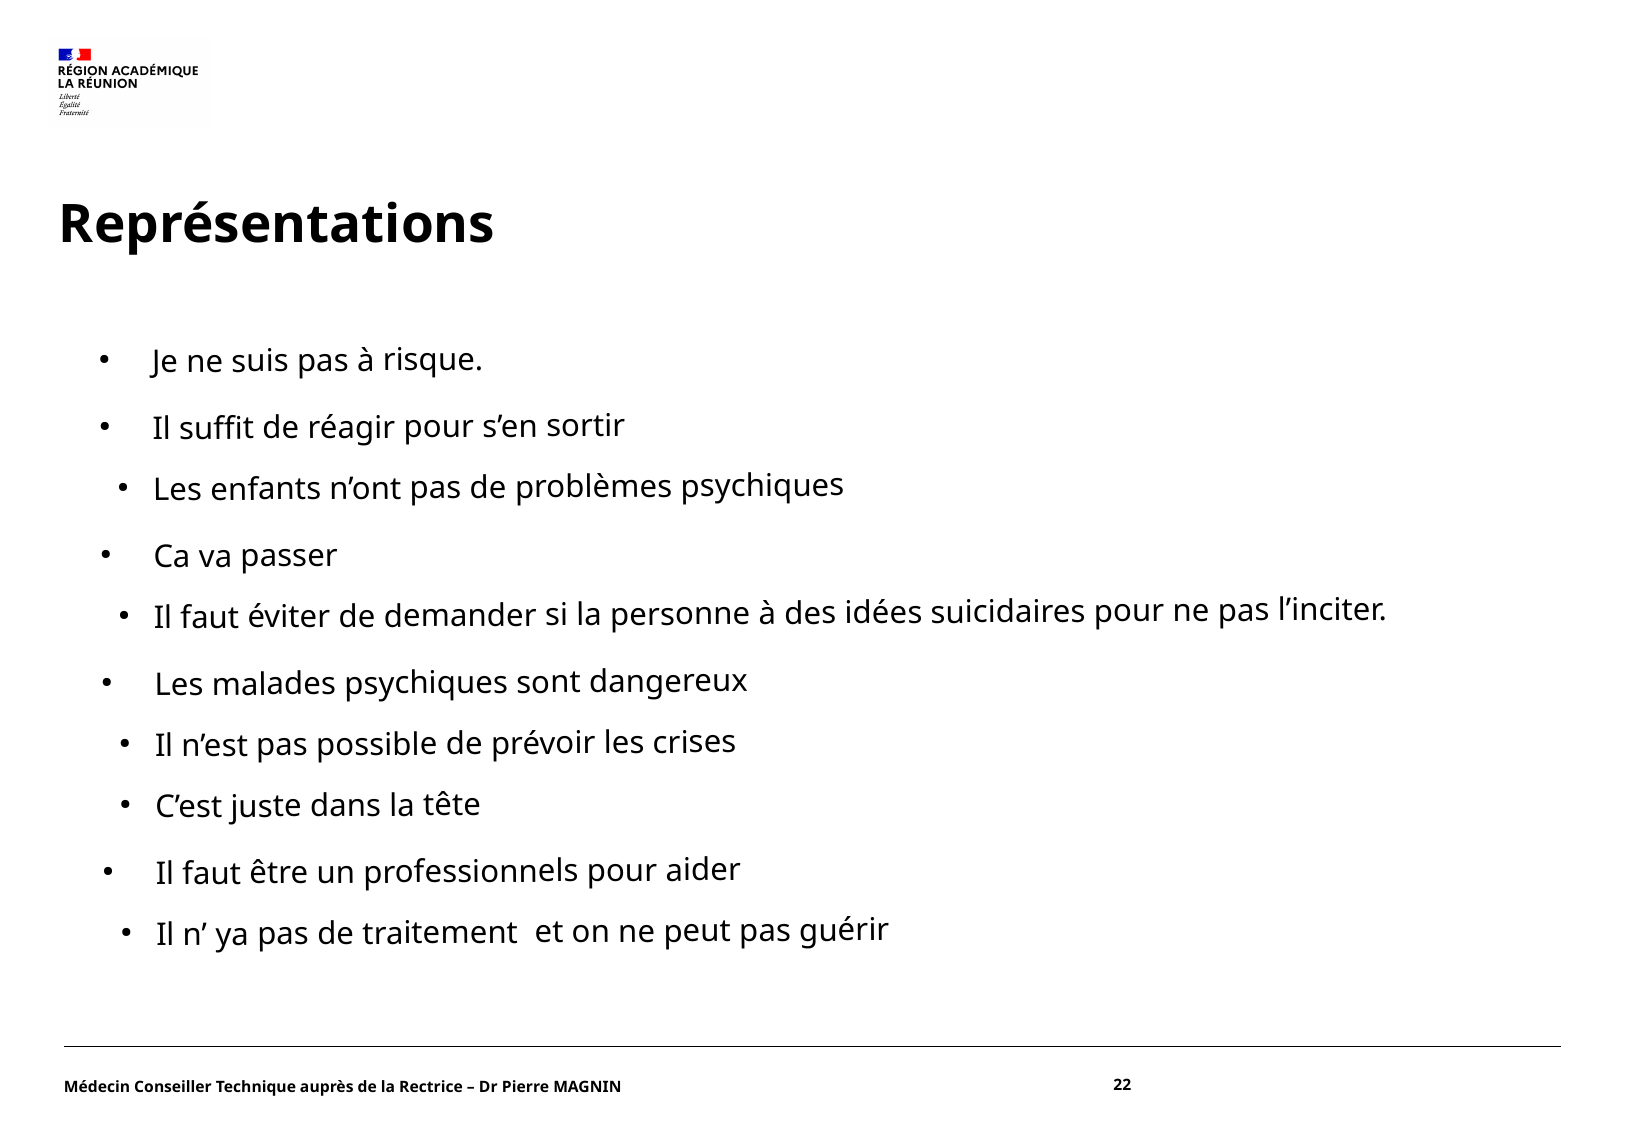

# Représentations
Je ne suis pas à risque.
Il suffit de réagir pour s’en sortir
Les enfants n’ont pas de problèmes psychiques
Ca va passer
Il faut éviter de demander si la personne à des idées suicidaires pour ne pas l’inciter.
Les malades psychiques sont dangereux
Il n’est pas possible de prévoir les crises
C’est juste dans la tête
Il faut être un professionnels pour aider
Il n’ ya pas de traitement et on ne peut pas guérir
Médecin Conseiller Technique auprès de la Rectrice – Dr Pierre MAGNIN